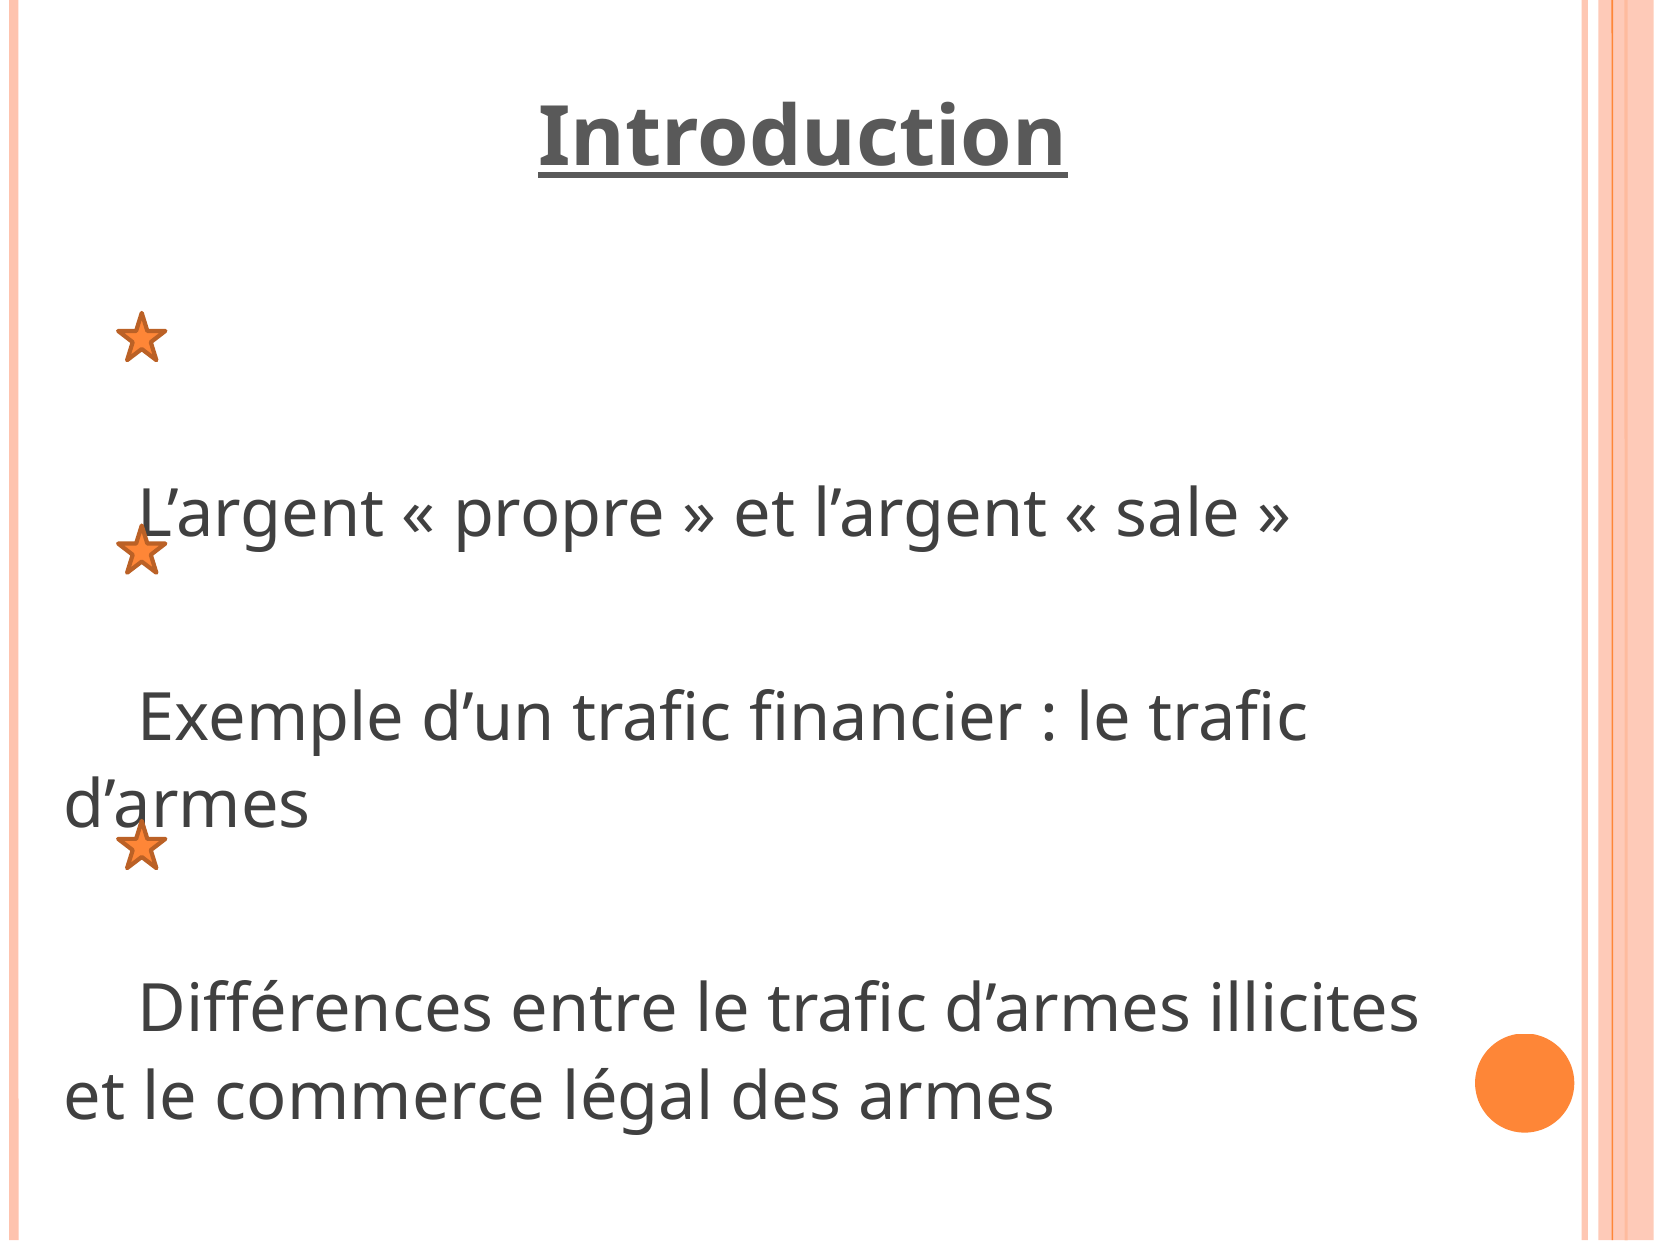

# Introduction
	L’argent « propre » et l’argent « sale »
	Exemple d’un trafic financier : le trafic 	d’armes
	Différences entre le trafic d’armes illicites 	et le commerce légal des armes